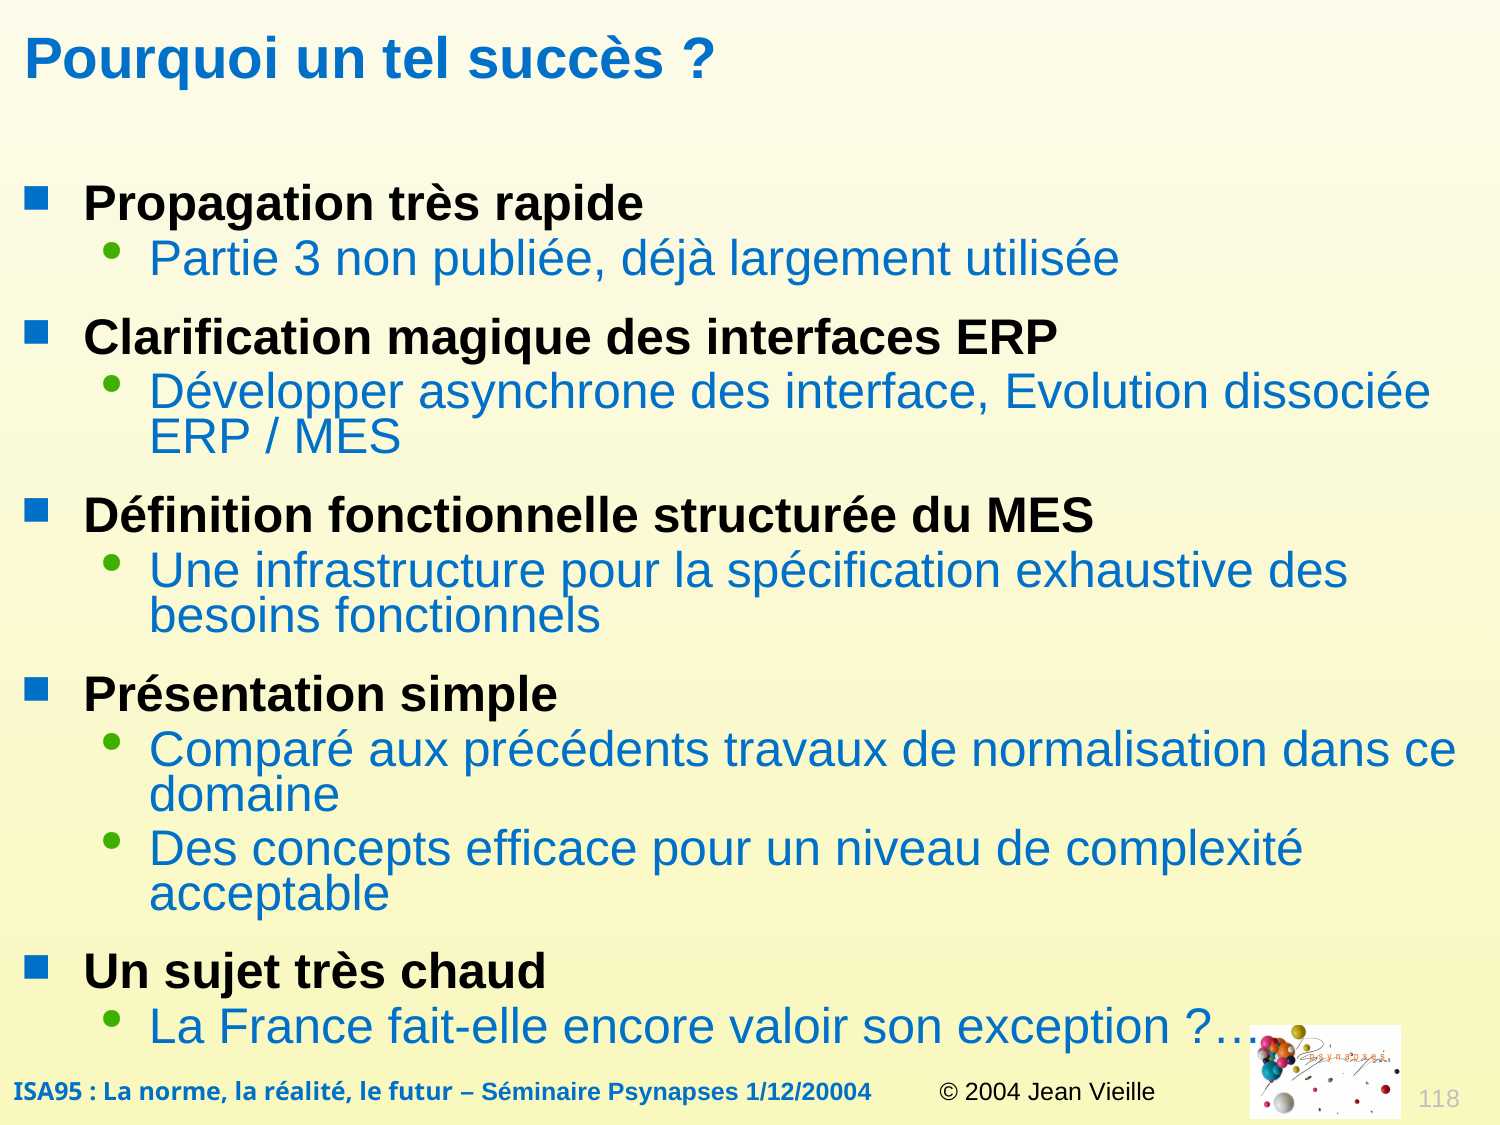

# Pourquoi un tel succès ?
Propagation très rapide
Partie 3 non publiée, déjà largement utilisée
Clarification magique des interfaces ERP
Développer asynchrone des interface, Evolution dissociée ERP / MES
Définition fonctionnelle structurée du MES
Une infrastructure pour la spécification exhaustive des besoins fonctionnels
Présentation simple
Comparé aux précédents travaux de normalisation dans ce domaine
Des concepts efficace pour un niveau de complexité acceptable
Un sujet très chaud
La France fait-elle encore valoir son exception ?…